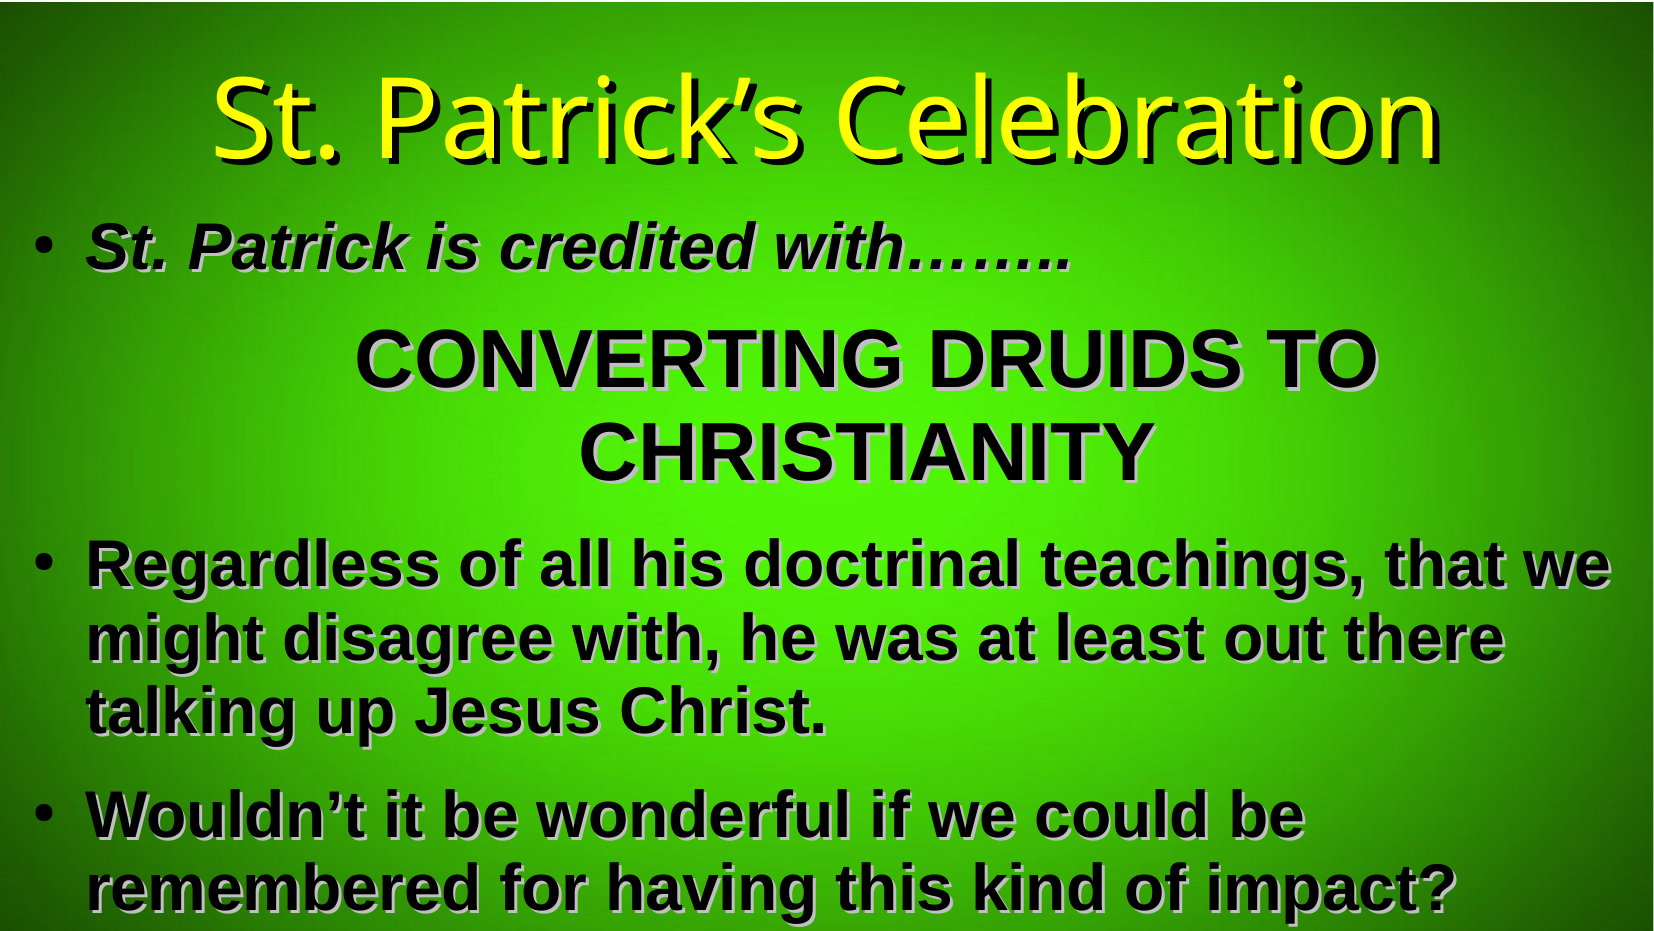

# St. Patrick’s Celebration
St. Patrick is credited with……..
CONVERTING DRUIDS TO CHRISTIANITY
Regardless of all his doctrinal teachings, that we might disagree with, he was at least out there talking up Jesus Christ.
Wouldn’t it be wonderful if we could be remembered for having this kind of impact?